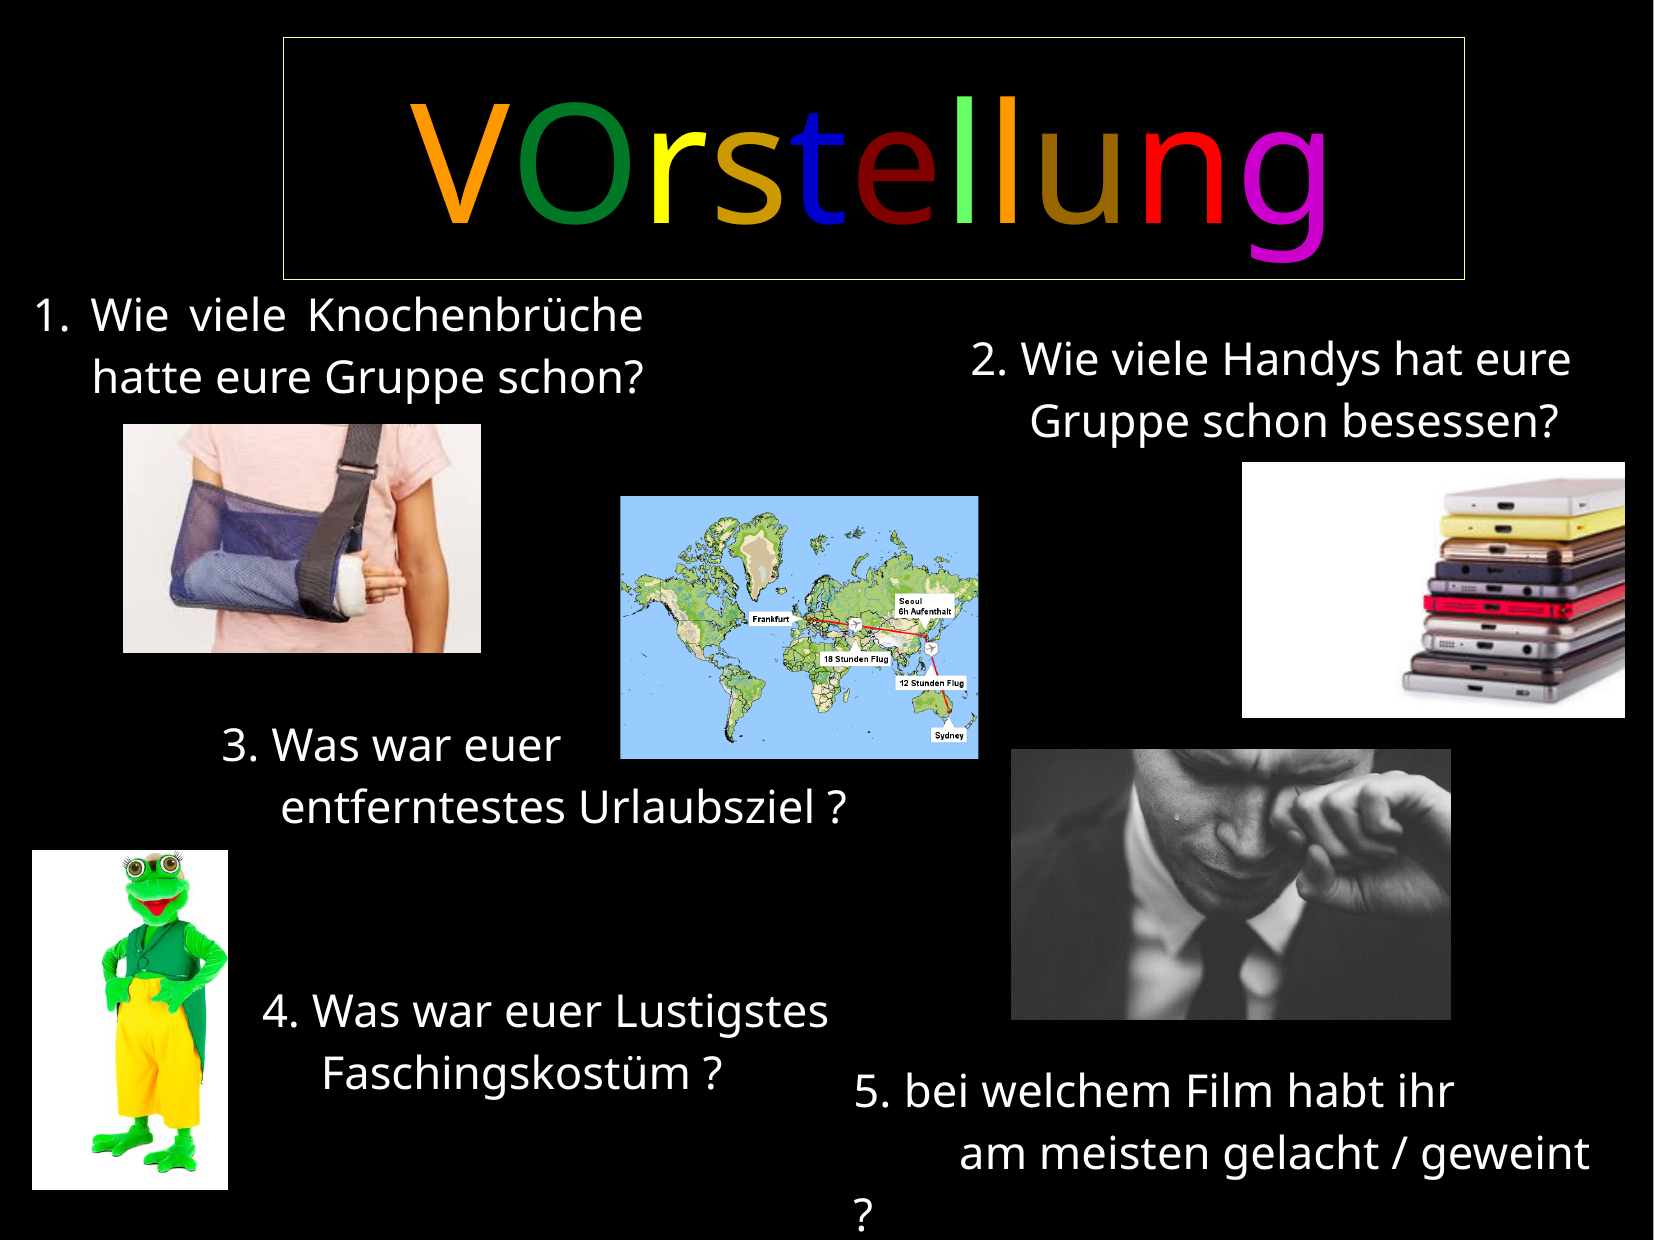

VOrstellung
1. Wie viele Knochenbrüche
 hatte eure Gruppe schon?
2. Wie viele Handys hat eure
 Gruppe schon besessen?
3. Was war euer
 entferntestes Urlaubsziel ?
4. Was war euer Lustigstes
 Faschingskostüm ?
5. bei welchem Film habt ihr am meisten gelacht / geweint ?